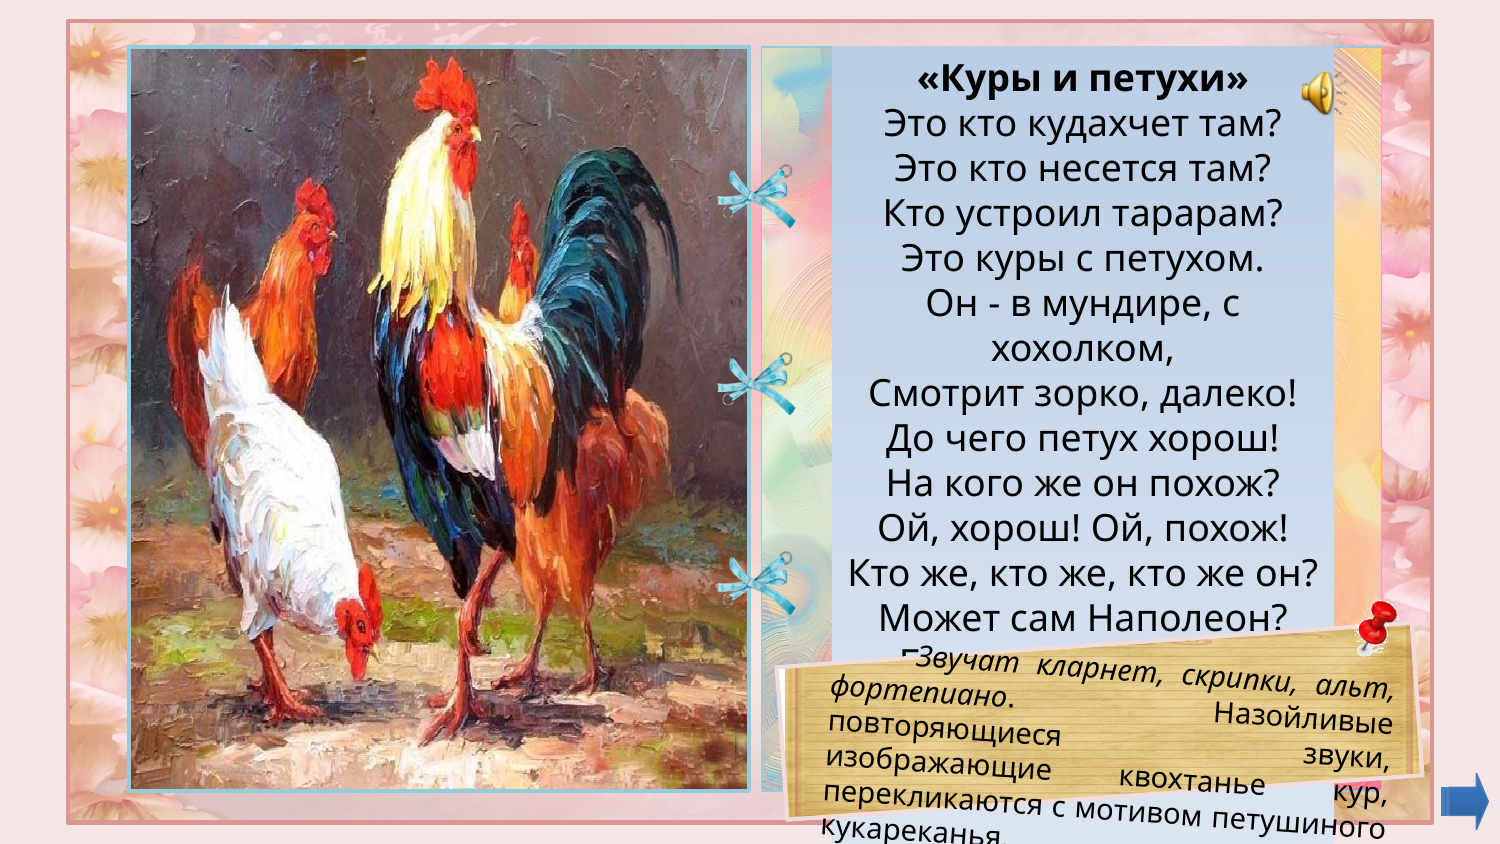

«Куры и петухи»
Это кто кудахчет там?
Это кто несется там?
Кто устроил тарарам?
Это куры с петухом.
Он - в мундире, с хохолком,
Смотрит зорко, далеко!
До чего петух хорош!
На кого же он похож?
Ой, хорош! Ой, похож!
Кто же, кто же, кто же он?
Может сам Наполеон?
«Браво, бис!» - со всех сторон.
 Звучат кларнет, скрипки, альт, фортепиано. Назойливые повторяющиеся звуки, изображающие квохтанье кур, перекликаются с мотивом петушиного кукареканья.